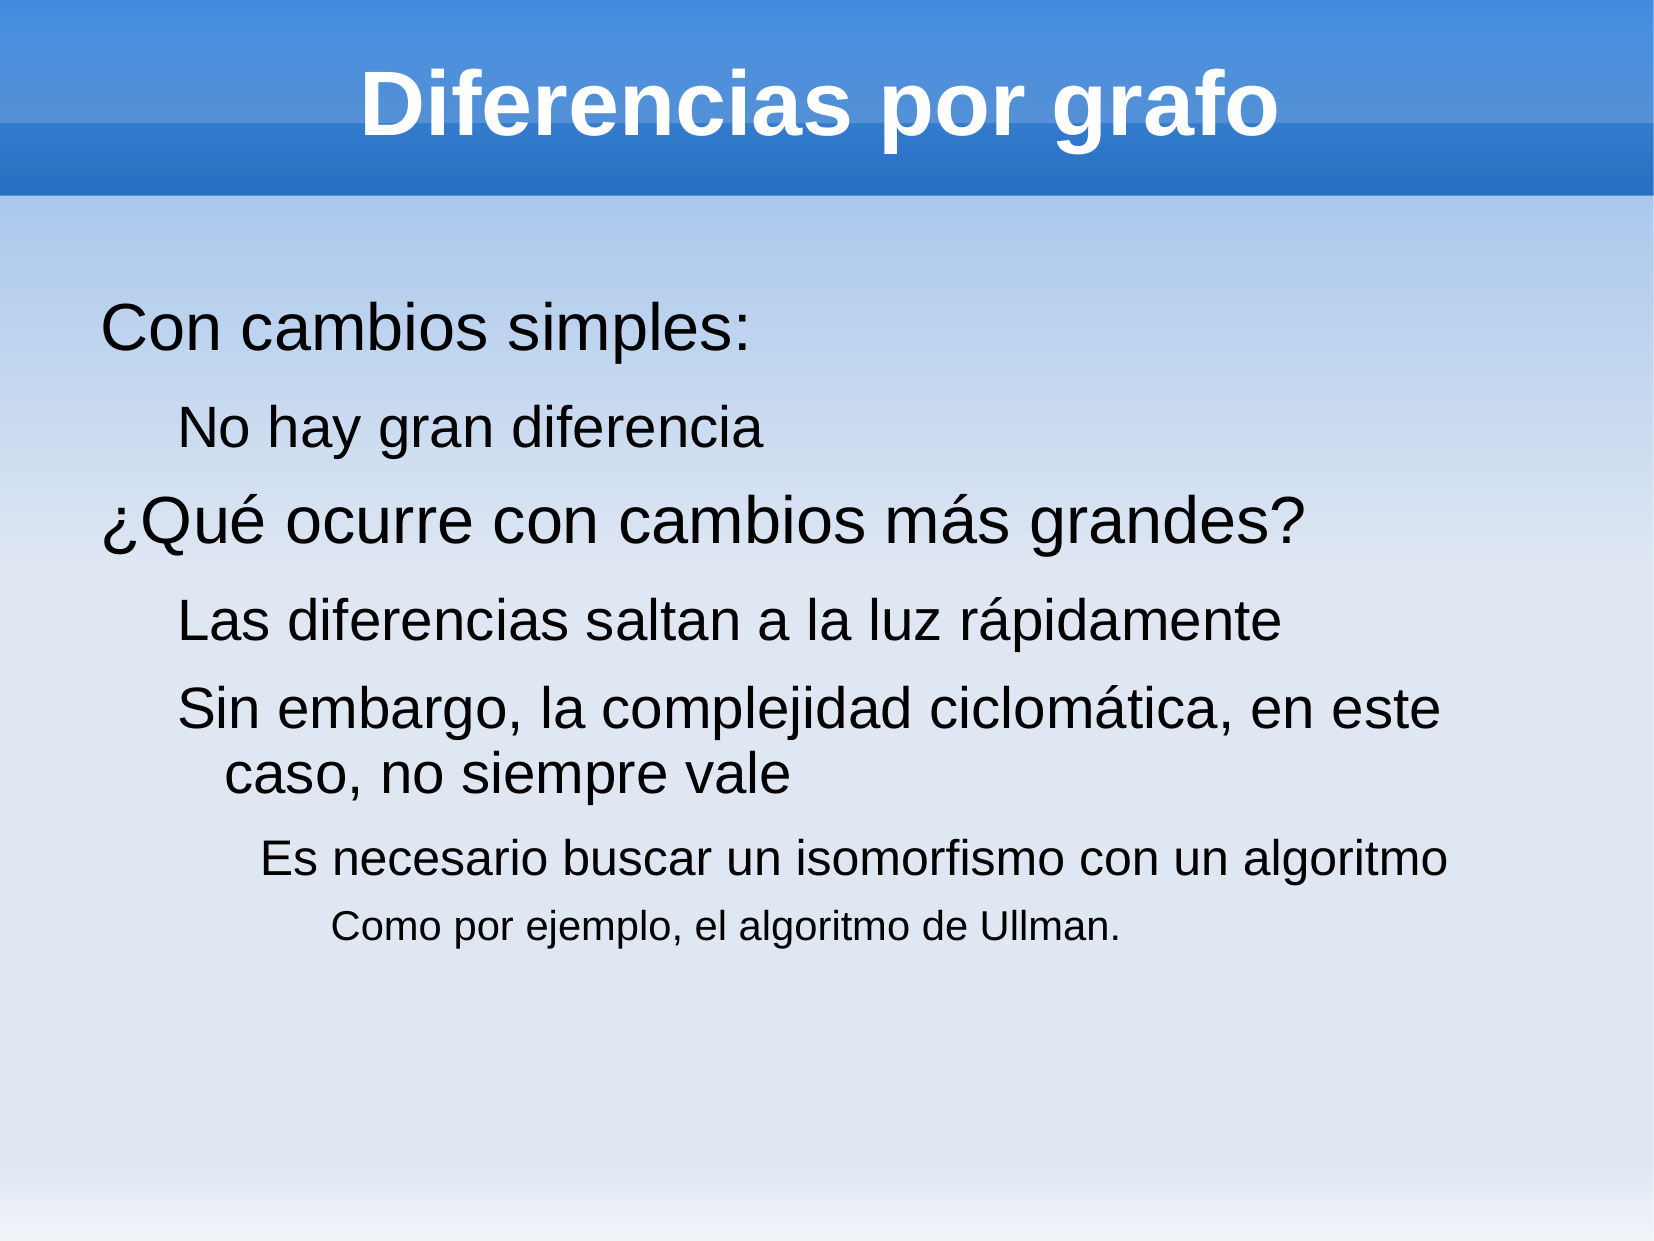

# Diferencias por grafo
Con cambios simples:
No hay gran diferencia
¿Qué ocurre con cambios más grandes?
Las diferencias saltan a la luz rápidamente
Sin embargo, la complejidad ciclomática, en este caso, no siempre vale
Es necesario buscar un isomorfismo con un algoritmo
Como por ejemplo, el algoritmo de Ullman.